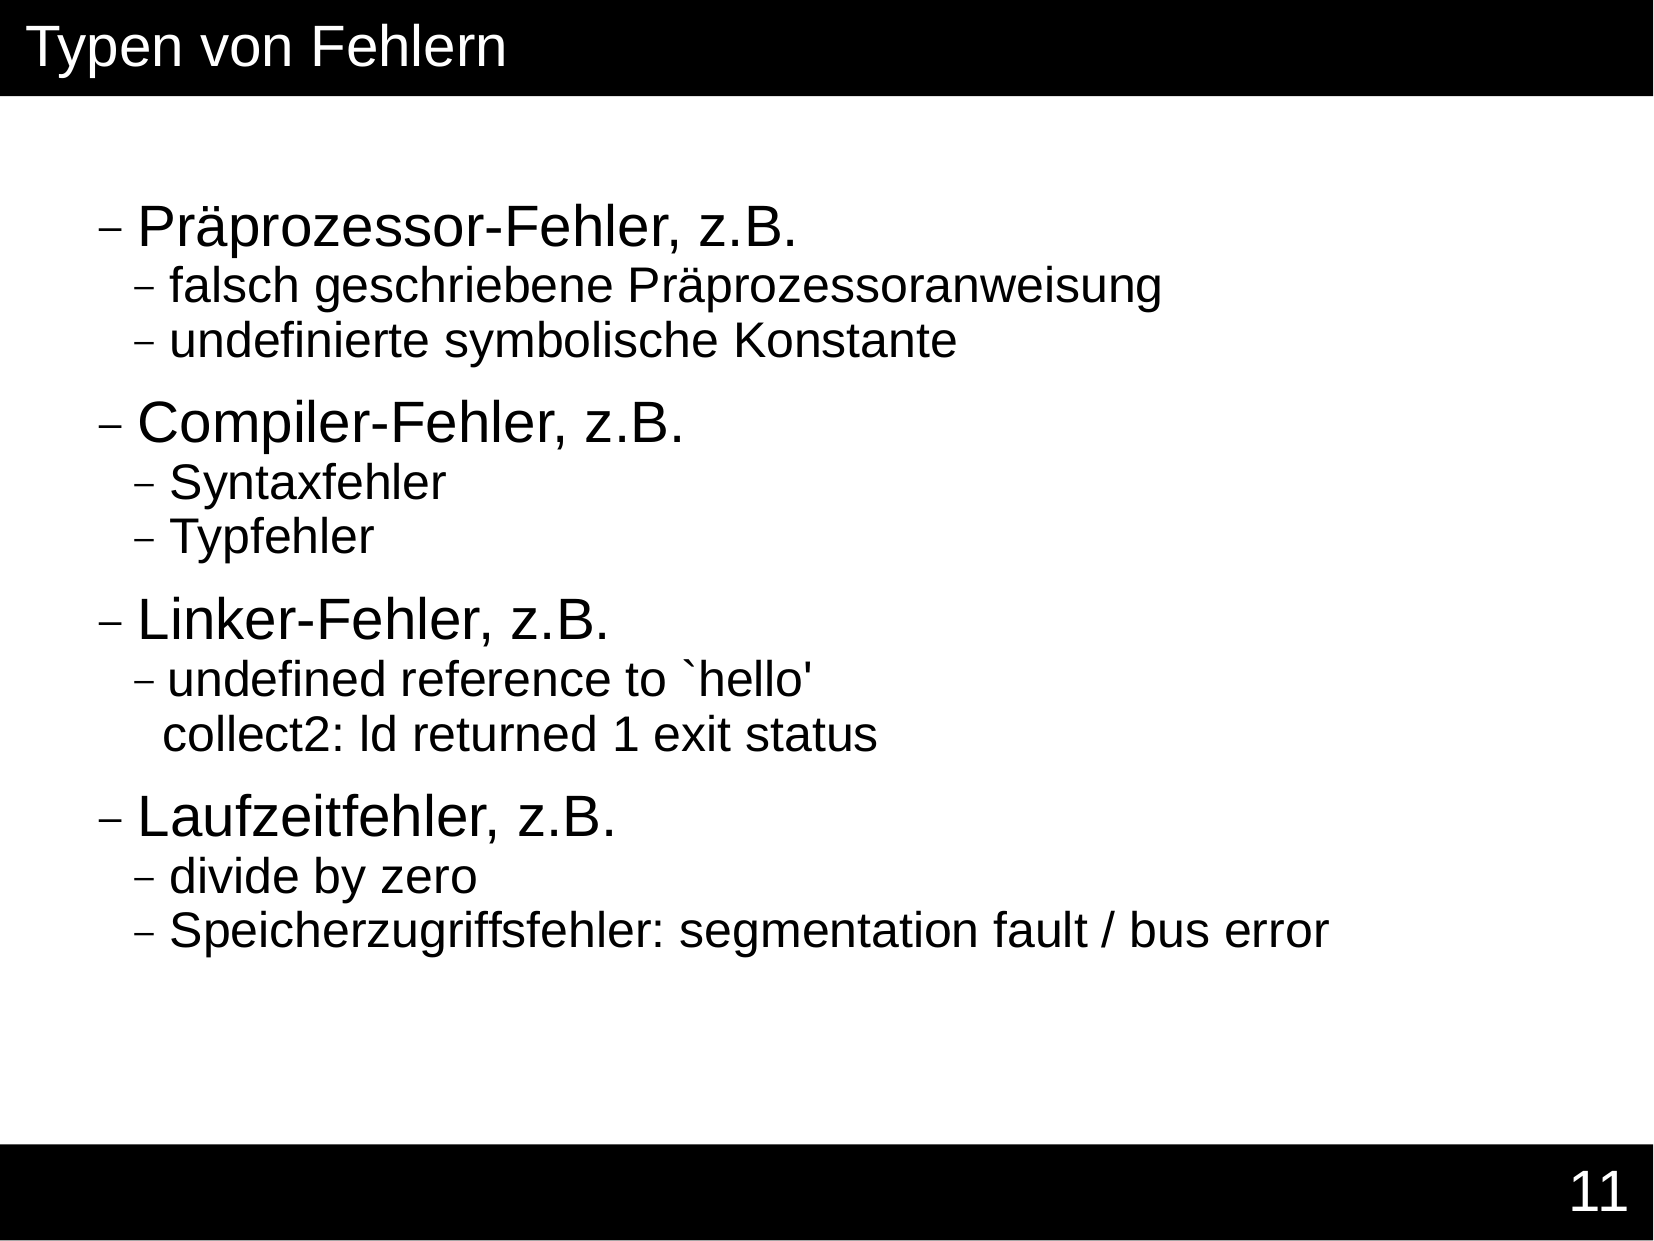

Typen von Fehlern
 Präprozessor-Fehler, z.B.
falsch geschriebene Präprozessoranweisung
undefinierte symbolische Konstante
 Compiler-Fehler, z.B.
Syntaxfehler
Typfehler
 Linker-Fehler, z.B.
 undefined reference to `hello'
 collect2: ld returned 1 exit status
 Laufzeitfehler, z.B.
divide by zero
Speicherzugriffsfehler: segmentation fault / bus error
11